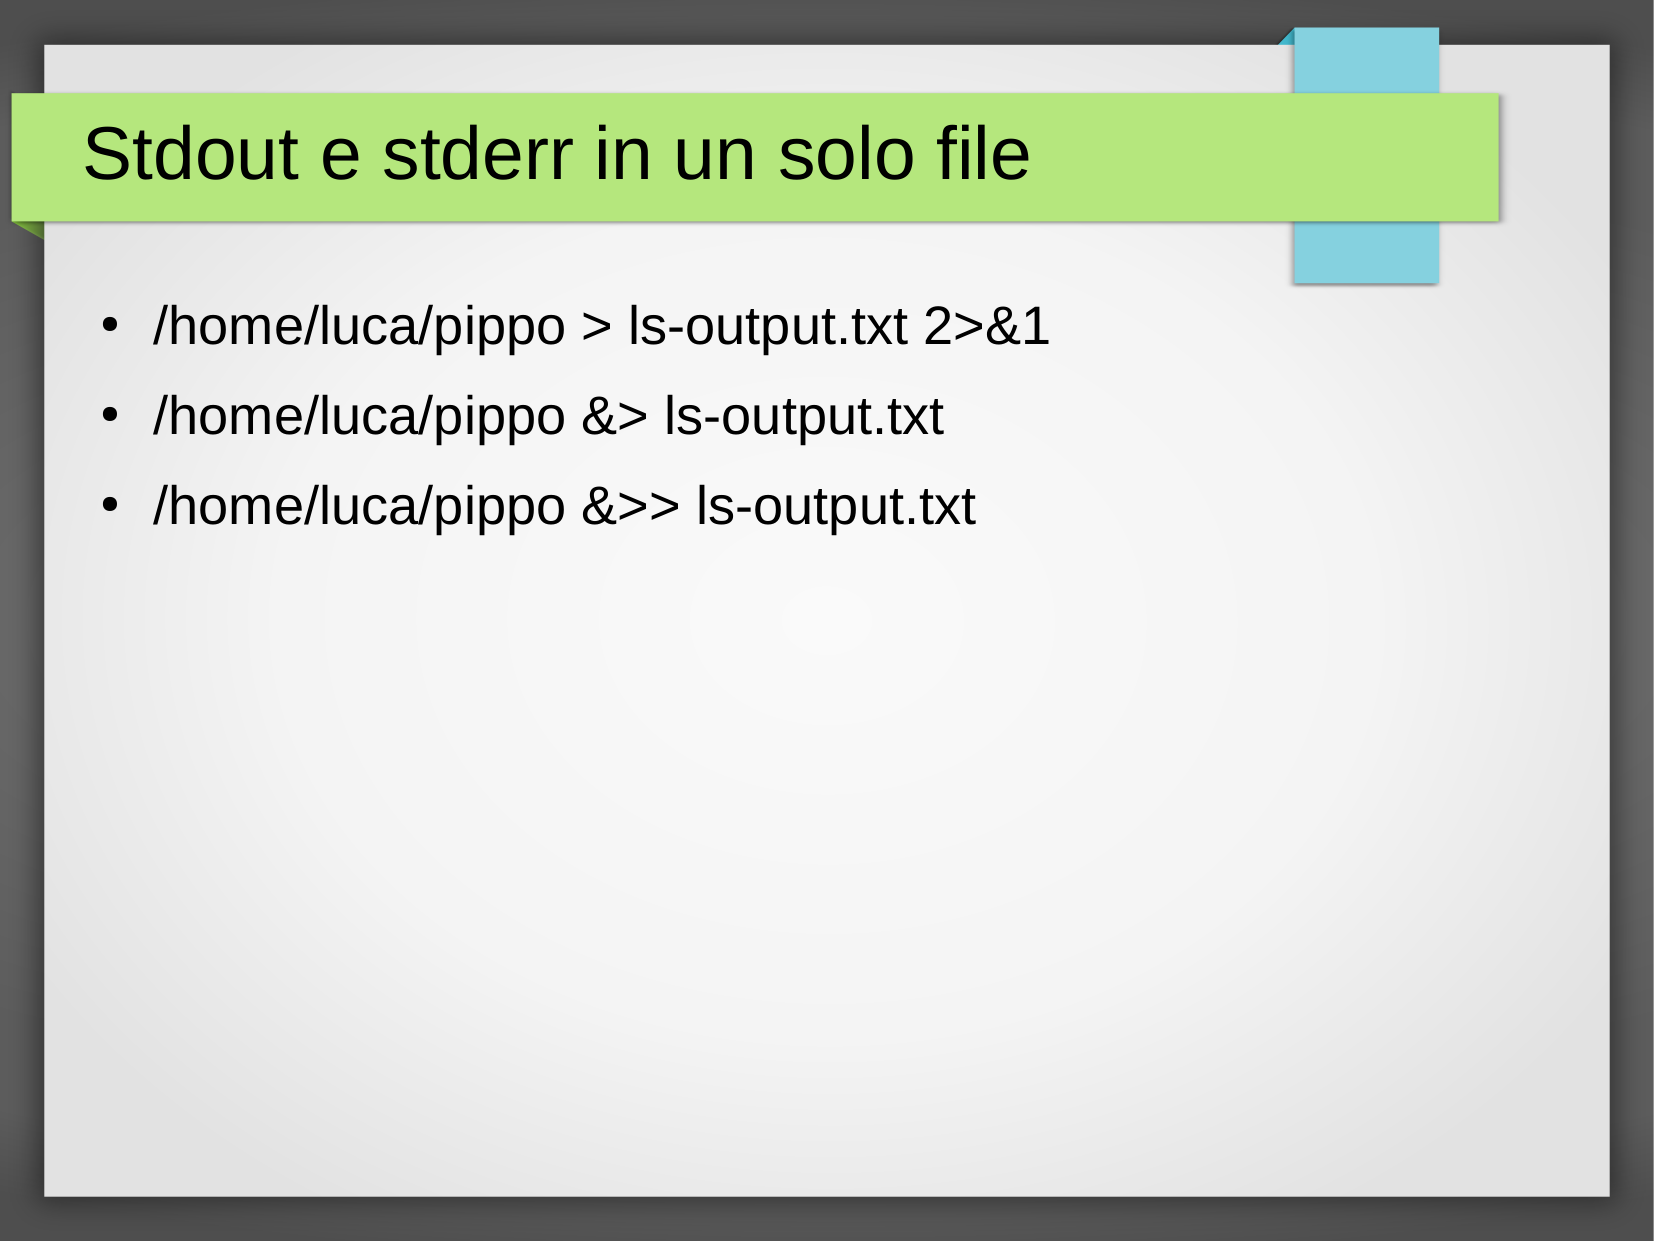

# Stdout e stderr in un solo file
/home/luca/pippo > ls-output.txt 2>&1
/home/luca/pippo &> ls-output.txt
/home/luca/pippo &>> ls-output.txt